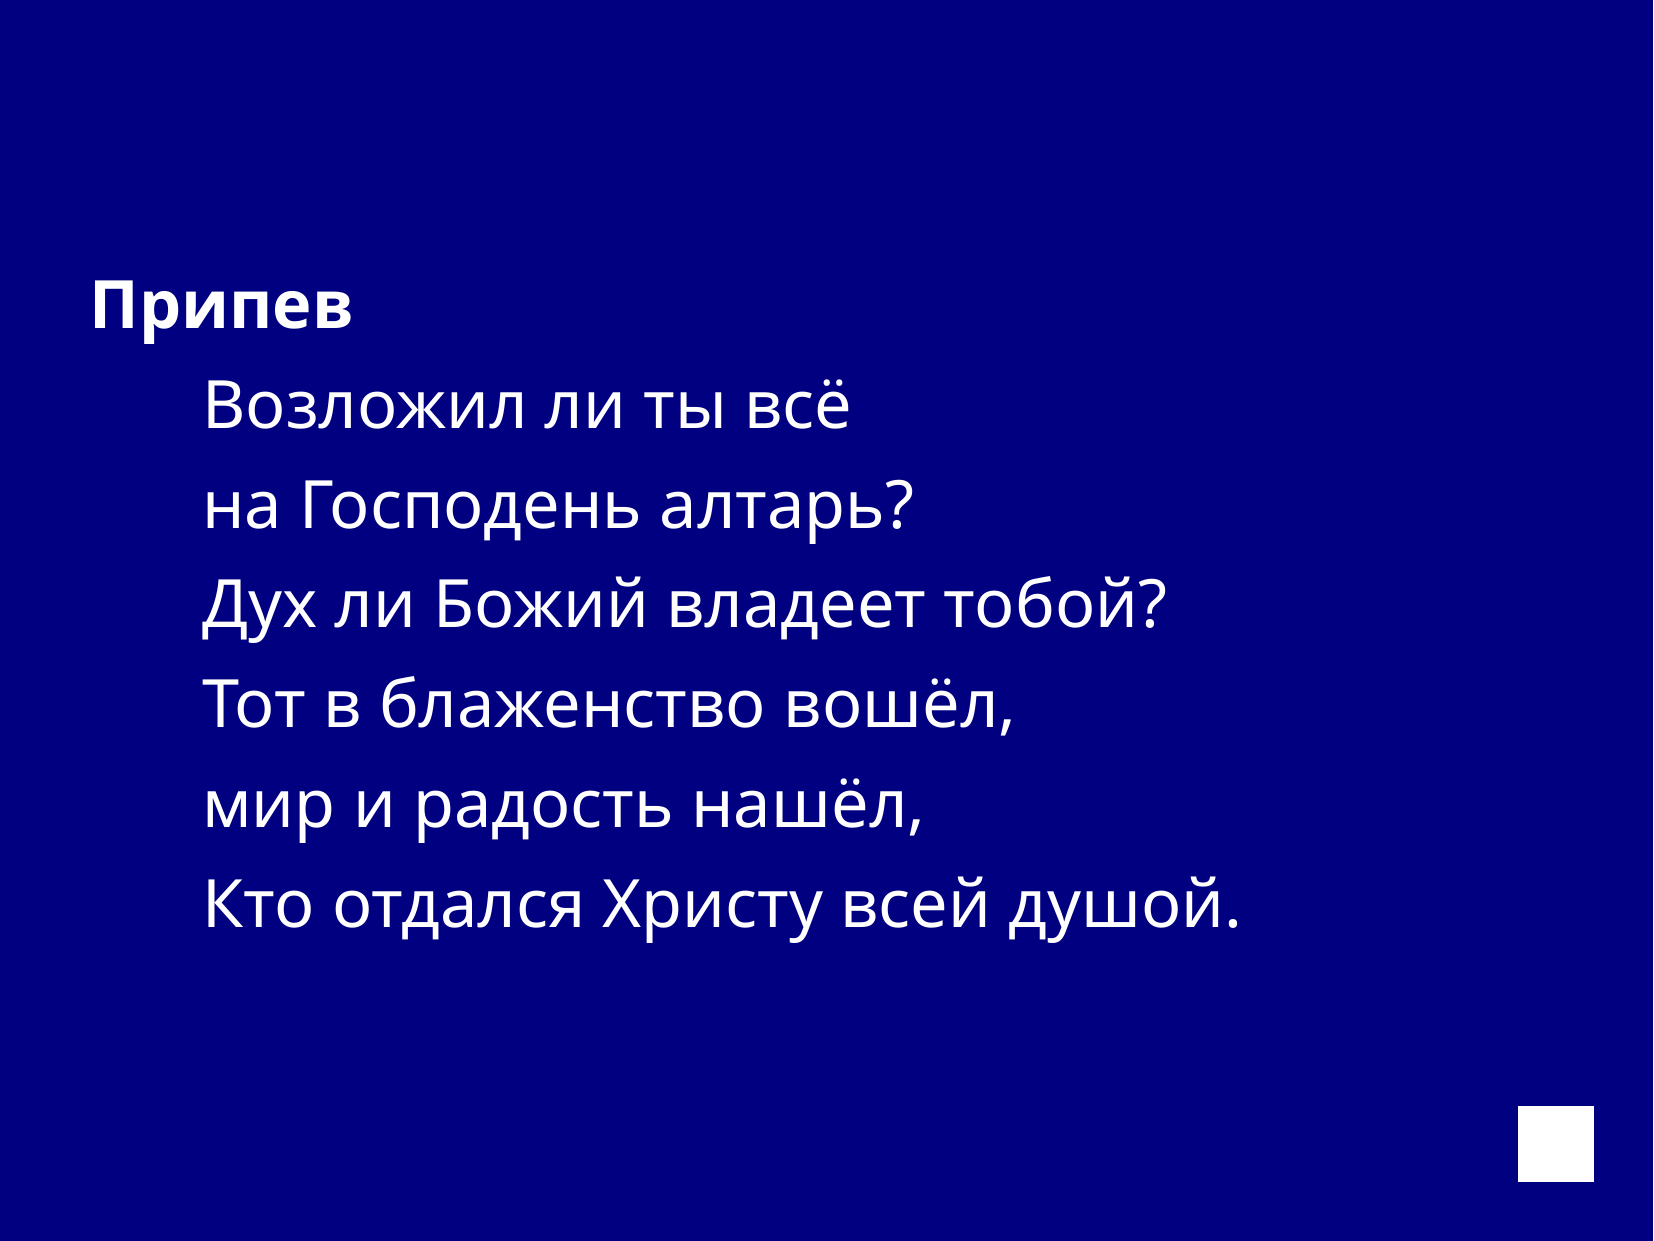

Припев
	Возложил ли ты всё
	на Господень алтарь?
	Дух ли Божий владеет тобой?
	Тот в блаженство вошёл,
	мир и радость нашёл,
	Кто отдался Христу всей душой.